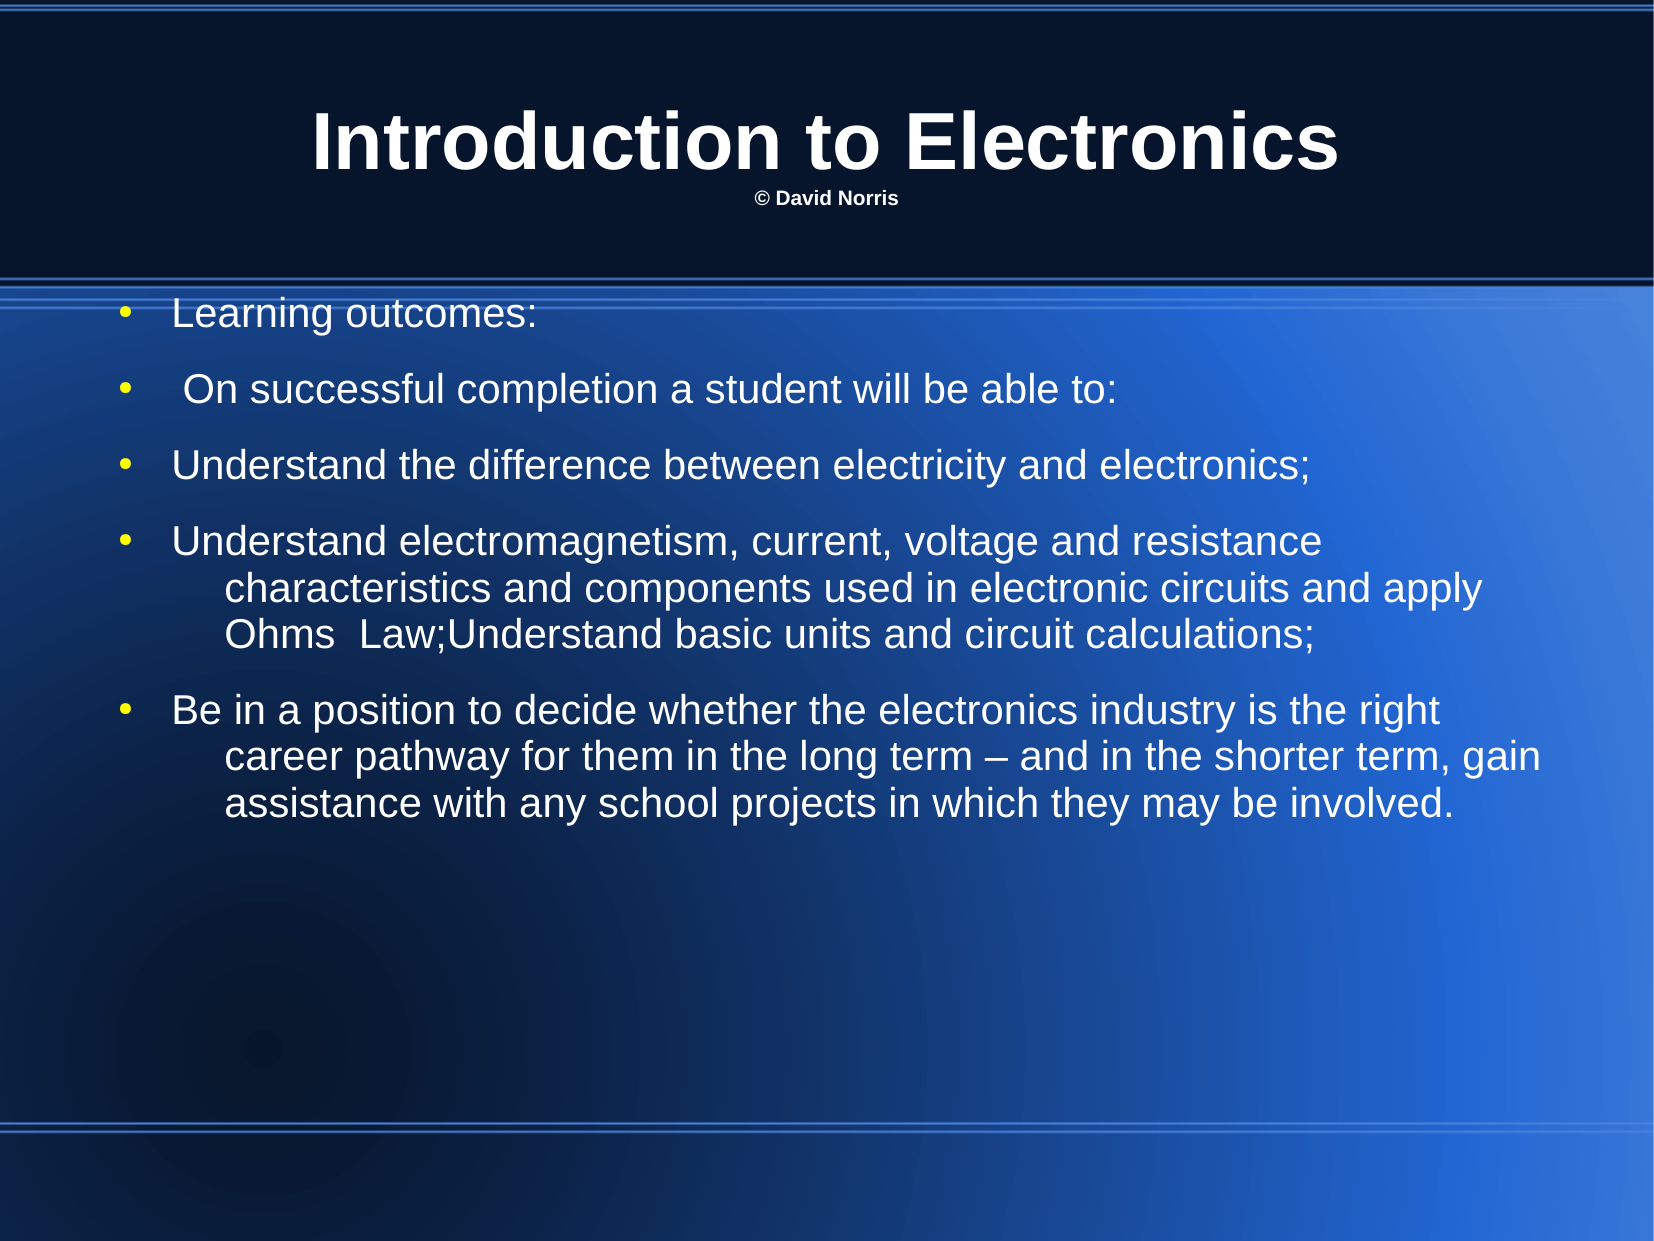

# Introduction to Electronics © David Norris
Learning outcomes:
 On successful completion a student will be able to:
Understand the difference between electricity and electronics;
Understand electromagnetism, current, voltage and resistance characteristics and components used in electronic circuits and apply Ohms Law;Understand basic units and circuit calculations;
Be in a position to decide whether the electronics industry is the right career pathway for them in the long term – and in the shorter term, gain assistance with any school projects in which they may be involved.